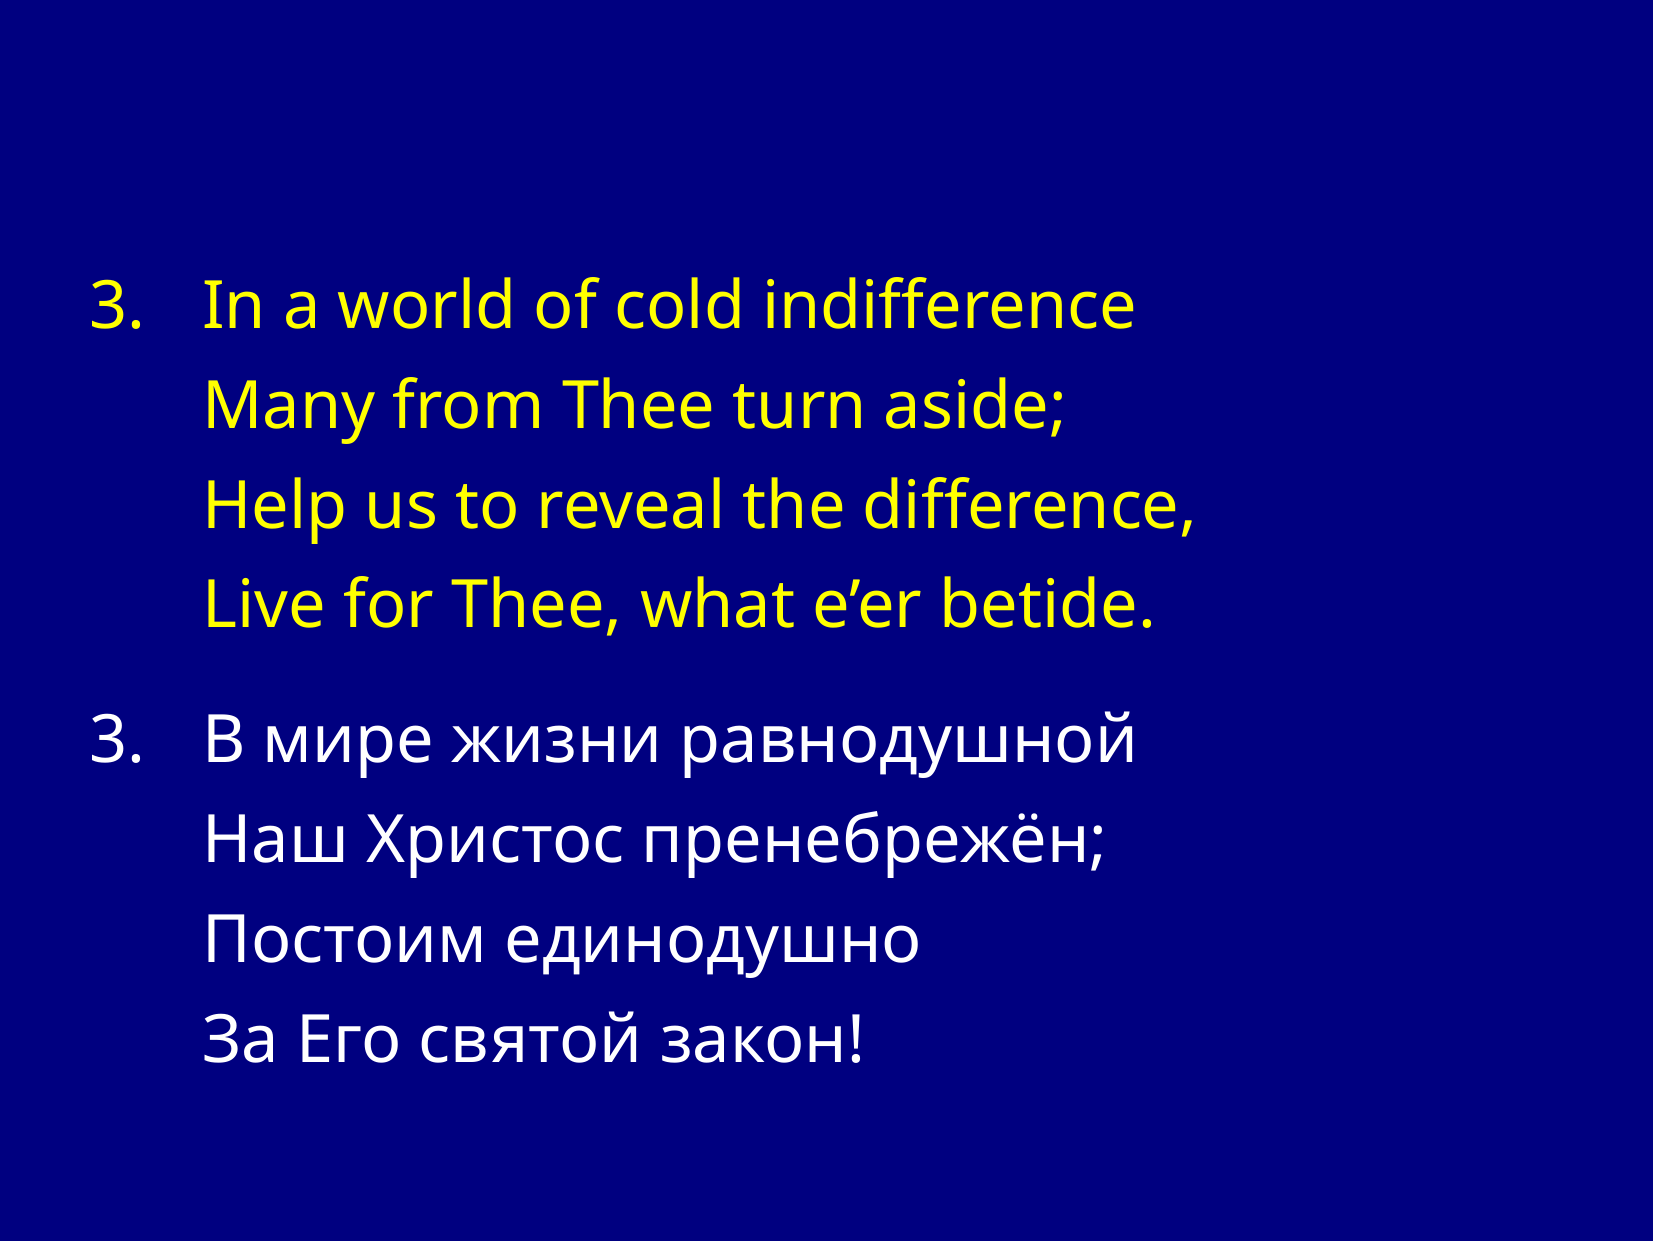

3.	In a world of cold indifference
	Many from Thee turn aside;
	Help us to reveal the difference,
	Live for Thee, what e’er betide.
3.	В мире жизни равнодушной
	Наш Христос пренебрежён;
	Постоим единодушно
	За Его святой закон!